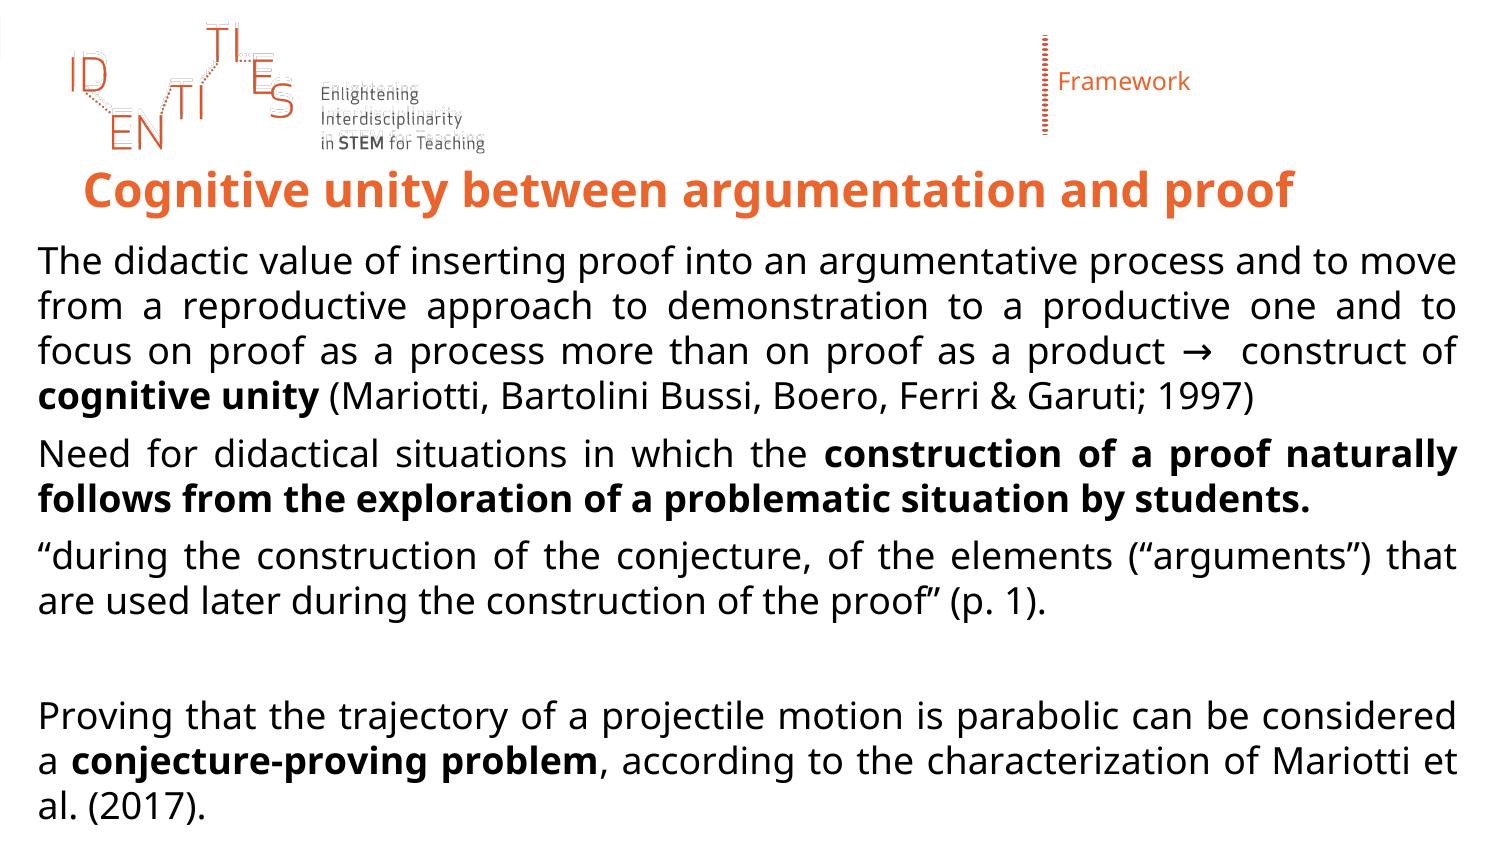

Framework
Cognitive unity between argumentation and proof
The didactic value of inserting proof into an argumentative process and to move from a reproductive approach to demonstration to a productive one and to focus on proof as a process more than on proof as a product → construct of cognitive unity (Mariotti, Bartolini Bussi, Boero, Ferri & Garuti; 1997)
Need for didactical situations in which the construction of a proof naturally follows from the exploration of a problematic situation by students.
“during the construction of the conjecture, of the elements (“arguments”) that are used later during the construction of the proof” (p. 1).
Proving that the trajectory of a projectile motion is parabolic can be considered a conjecture-proving problem, according to the characterization of Mariotti et al. (2017).